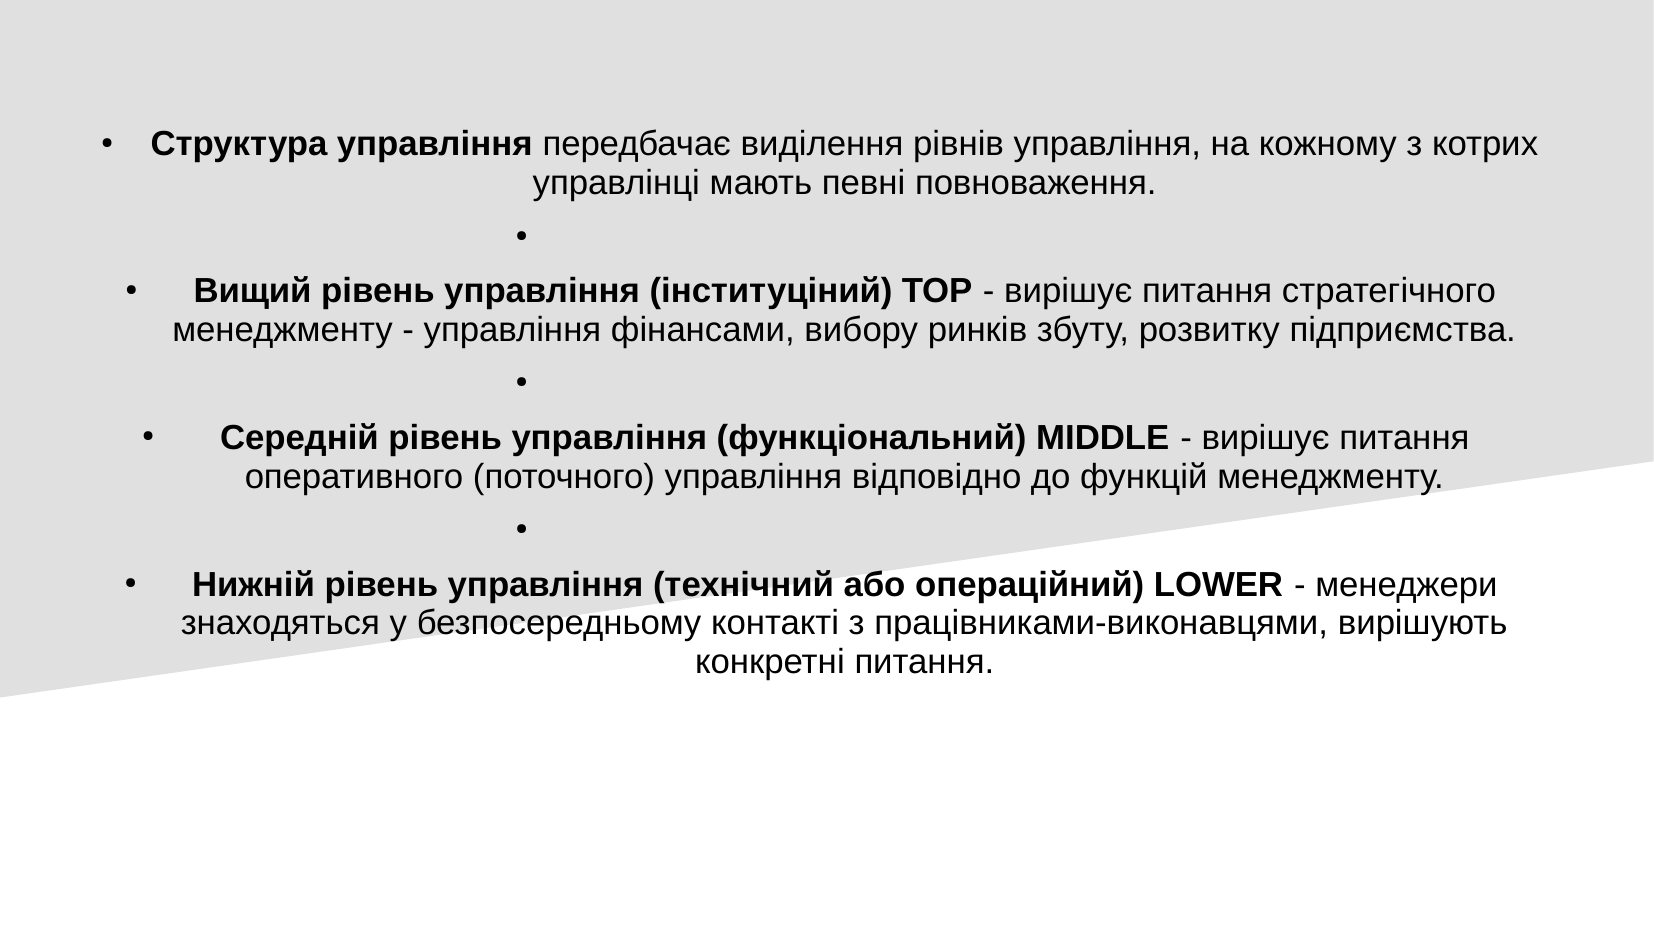

# Структура управління передбачає виділення рівнів управління, на кожному з котрих управлінці мають певні повноваження.
Вищий рівень управління (інституціний) ТОР - вирішує питання стратегічного менеджменту - управління фінансами, вибору ринків збуту, розвитку підприємства.
Середній рівень управління (функціональний) MIDDLE - вирішує питання оперативного (поточного) управління відповідно до функцій менеджменту.
Нижній рівень управління (технічний або операційний) LOWER - менеджери знаходяться у безпосередньому контакті з працівниками-виконавцями, вирішують конкретні питання.